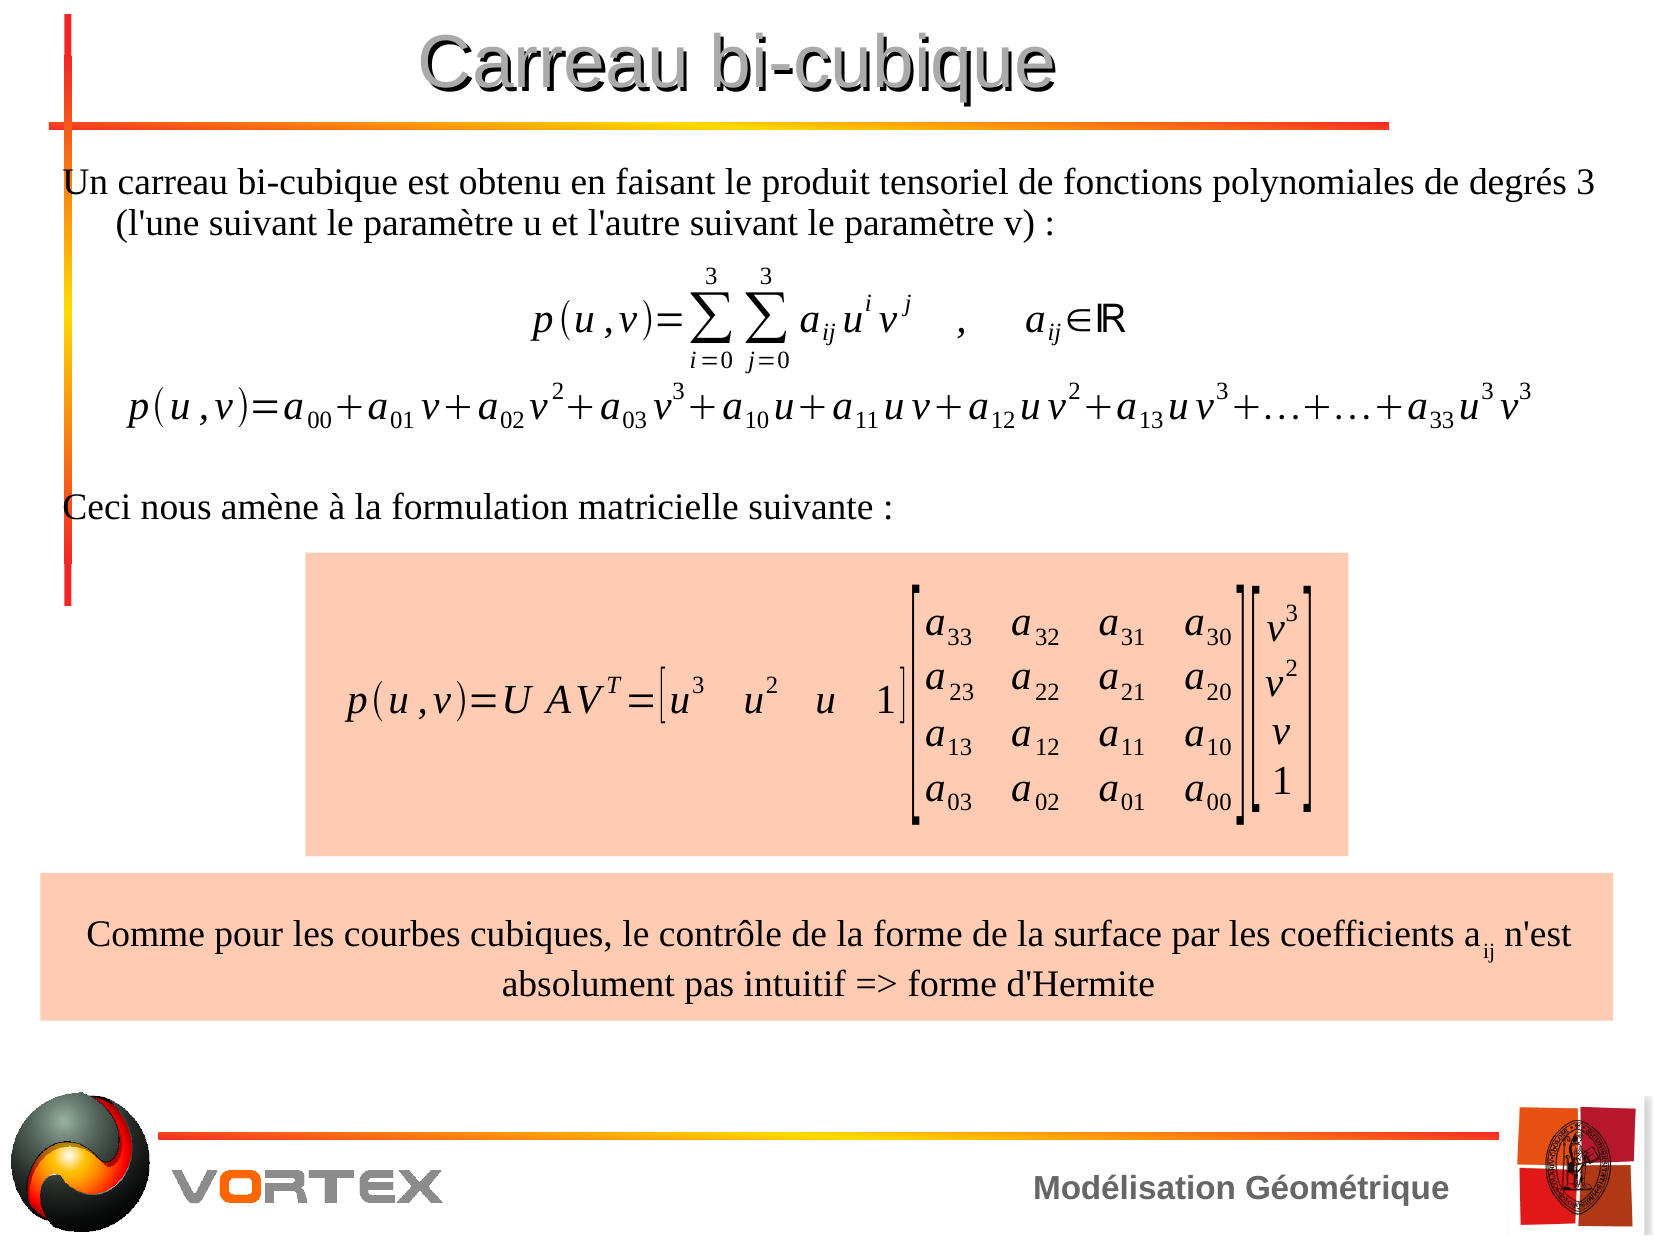

# Carreau bi-cubique
Un carreau bi-cubique est obtenu en faisant le produit tensoriel de fonctions polynomiales de degrés 3 (l'une suivant le paramètre u et l'autre suivant le paramètre v) :
Ceci nous amène à la formulation matricielle suivante :
Comme pour les courbes cubiques, le contrôle de la forme de la surface par les coefficients aij n'est absolument pas intuitif => forme d'Hermite